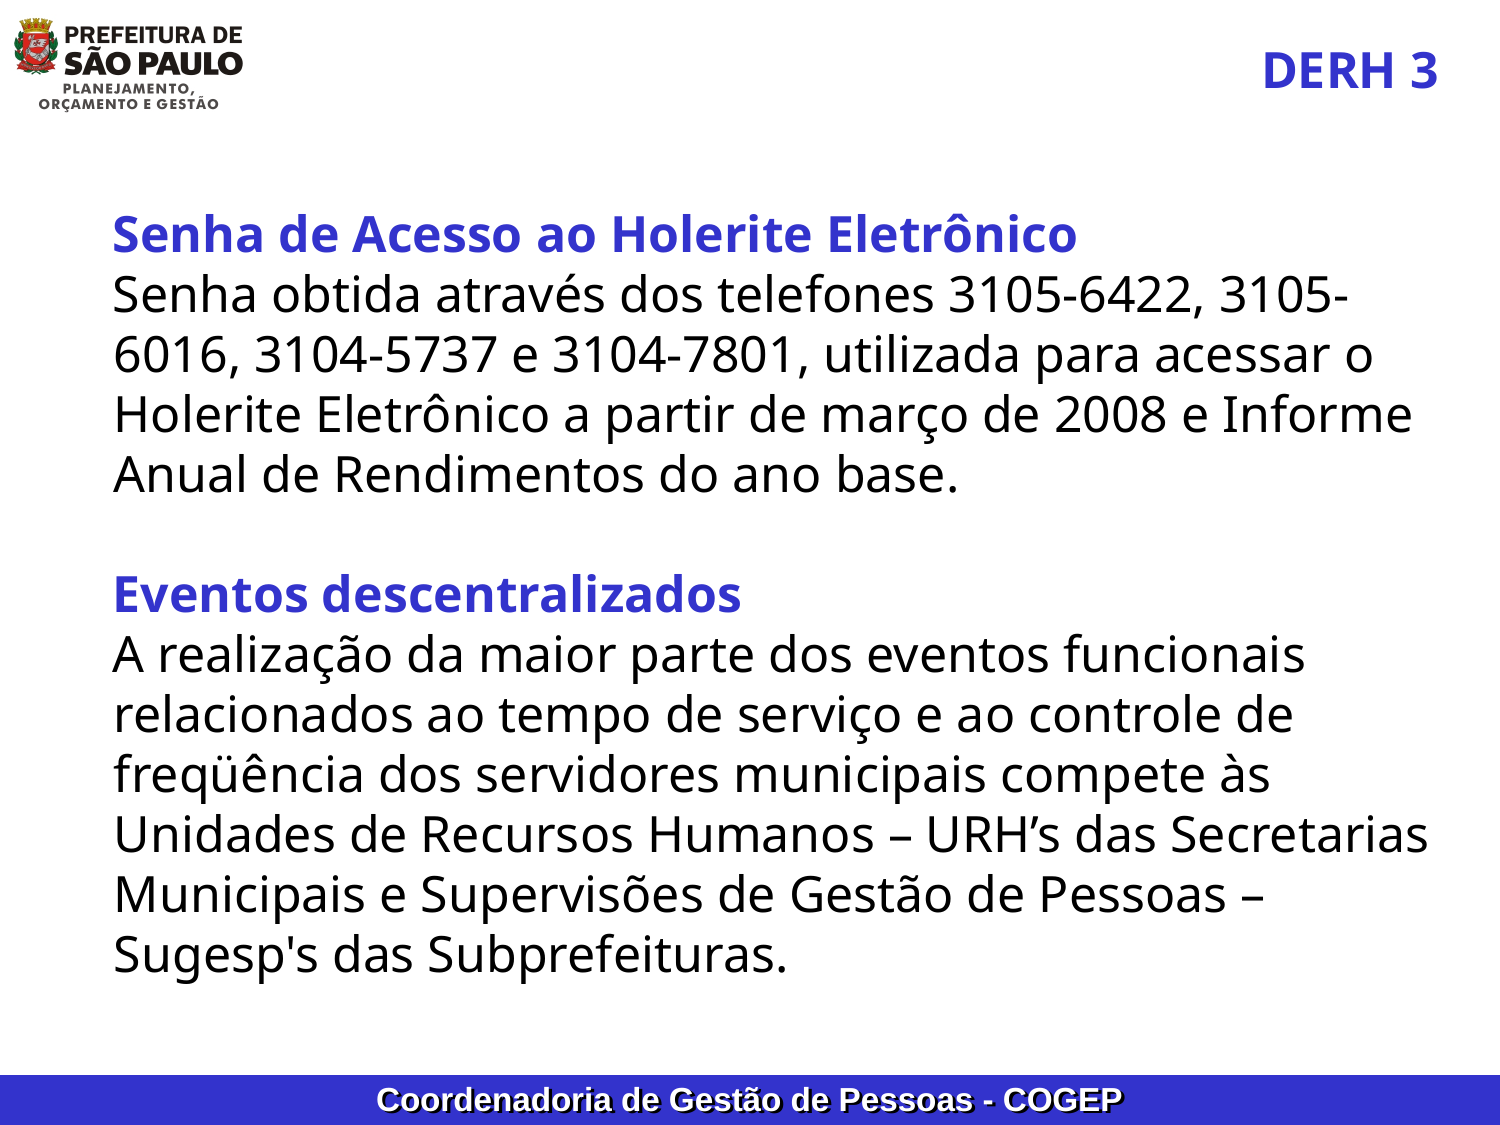

DERH 3
Senha de Acesso ao Holerite Eletrônico
Senha obtida através dos telefones 3105-6422, 3105-6016, 3104-5737 e 3104-7801, utilizada para acessar o Holerite Eletrônico a partir de março de 2008 e Informe Anual de Rendimentos do ano base.
Eventos descentralizados
A realização da maior parte dos eventos funcionais relacionados ao tempo de serviço e ao controle de freqüência dos servidores municipais compete às Unidades de Recursos Humanos – URH’s das Secretarias Municipais e Supervisões de Gestão de Pessoas – Sugesp's das Subprefeituras.